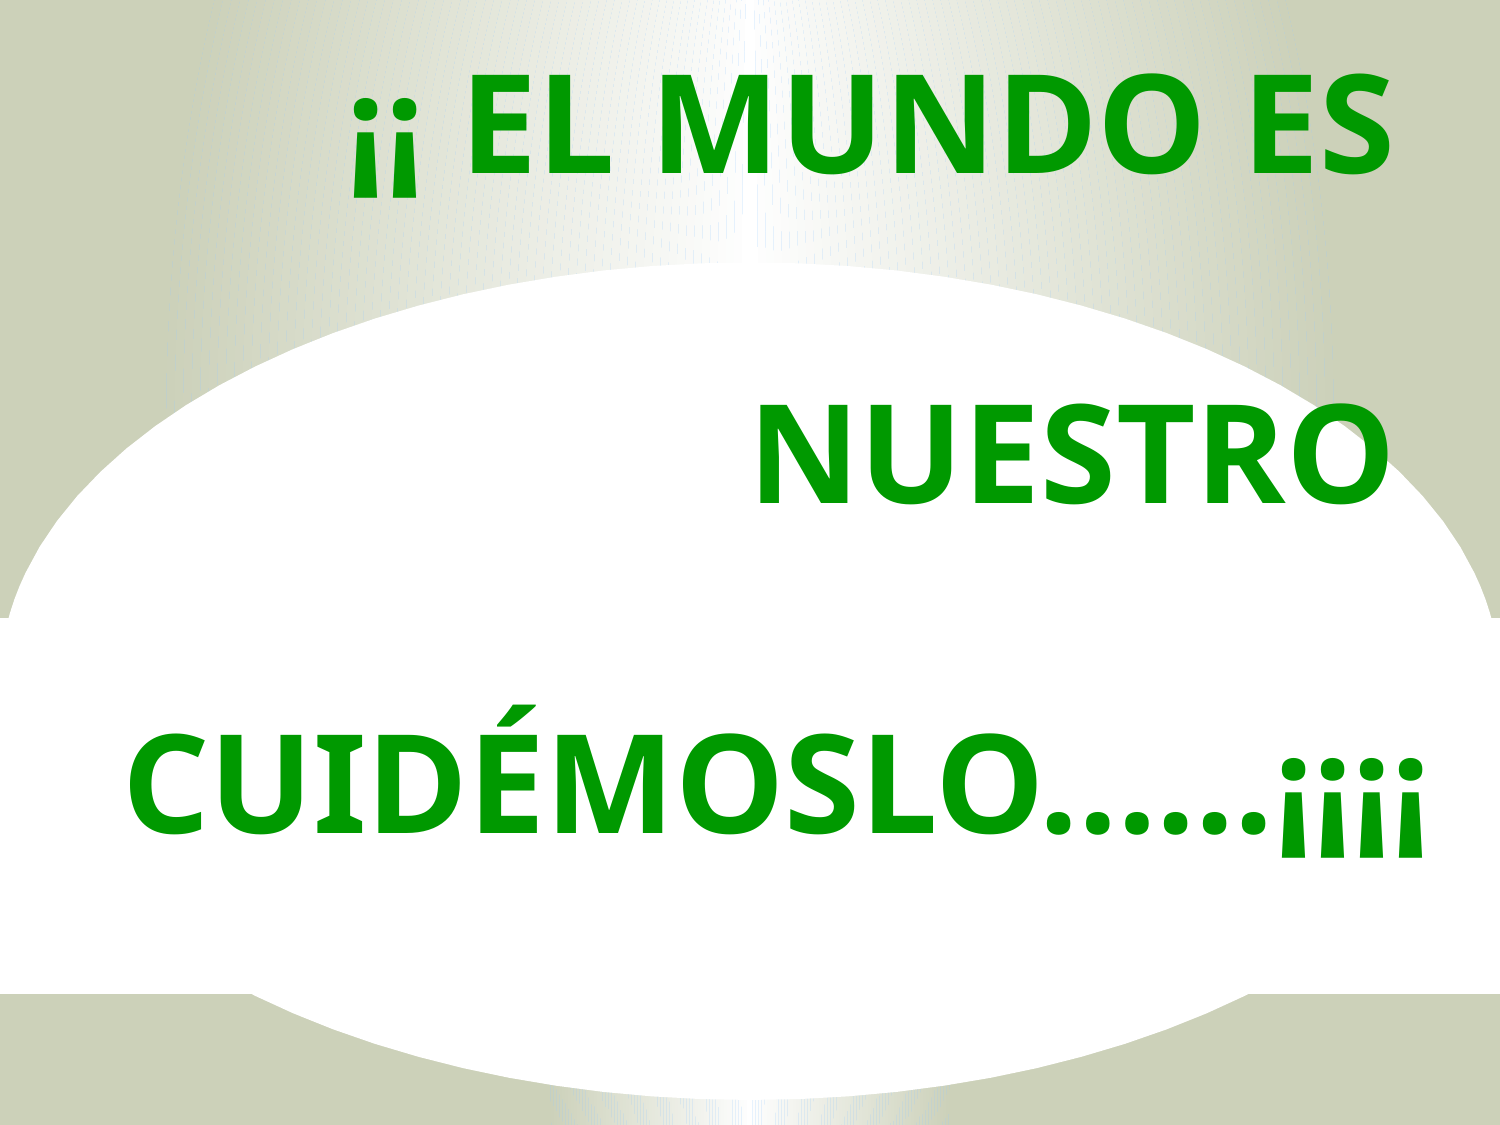

# ¡¡ EL MUNDO ES NUESTRO CUIDÉMOSLO…...¡¡¡¡